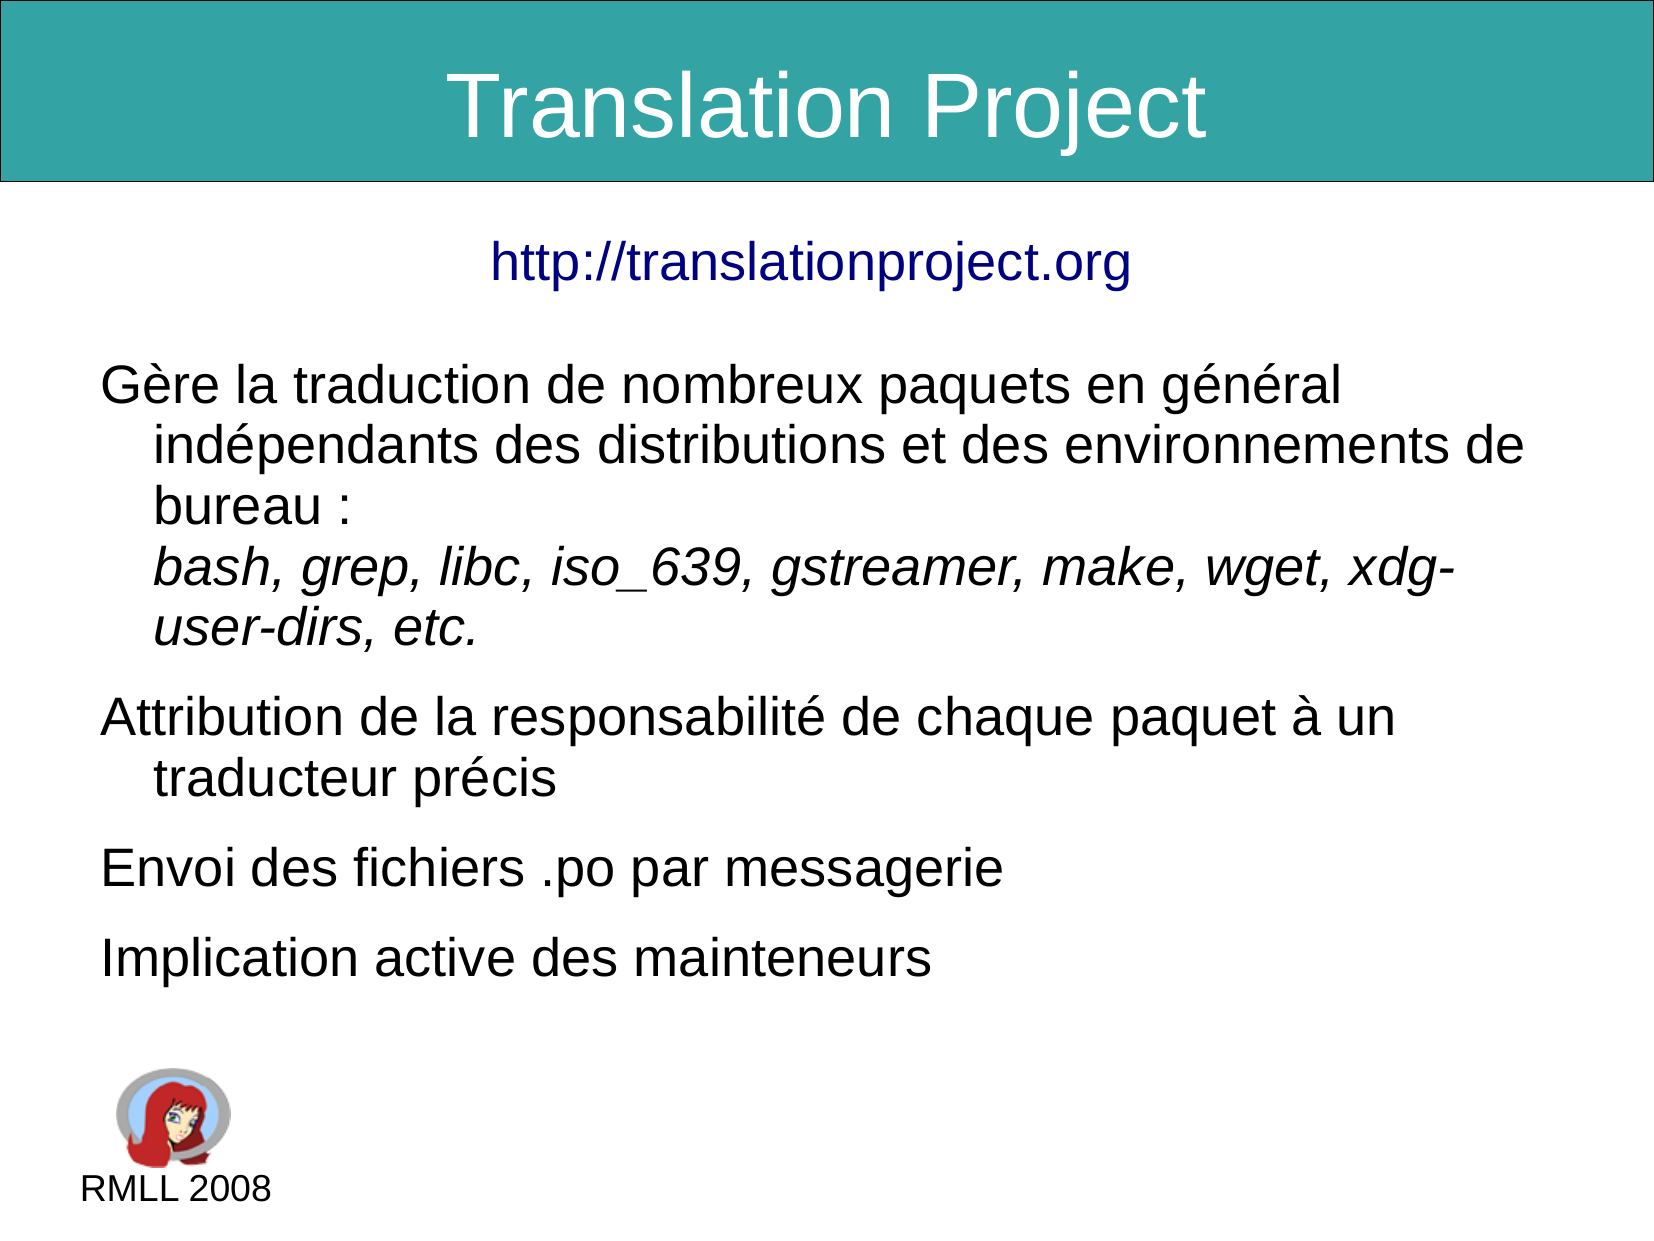

# Translation Project
http://translationproject.org
Gère la traduction de nombreux paquets en général indépendants des distributions et des environnements de bureau :
bash, grep, libc, iso_639, gstreamer, make, wget, xdg-user-dirs, etc.
Attribution de la responsabilité de chaque paquet à un traducteur précis
Envoi des fichiers .po par messagerie
Implication active des mainteneurs